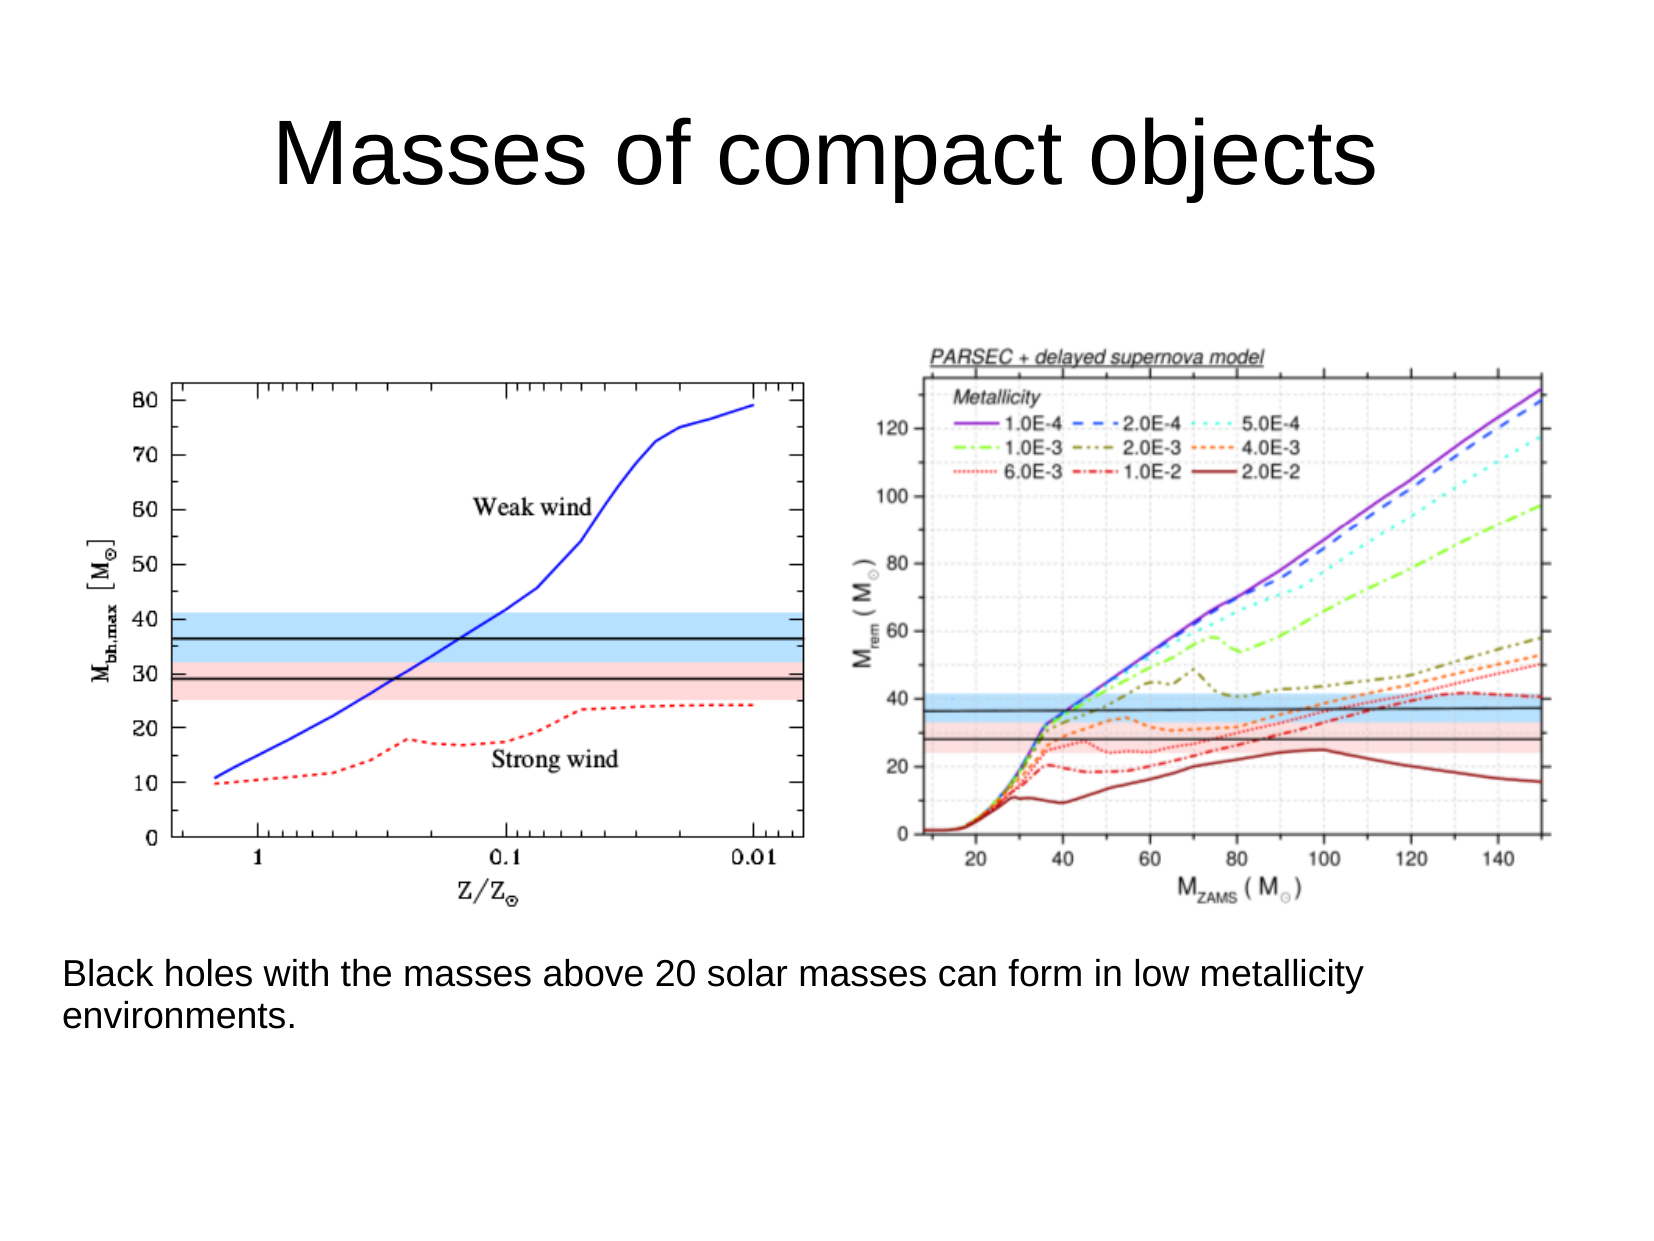

# Masses of compact objects
Black holes with the masses above 20 solar masses can form in low metallicity environments.